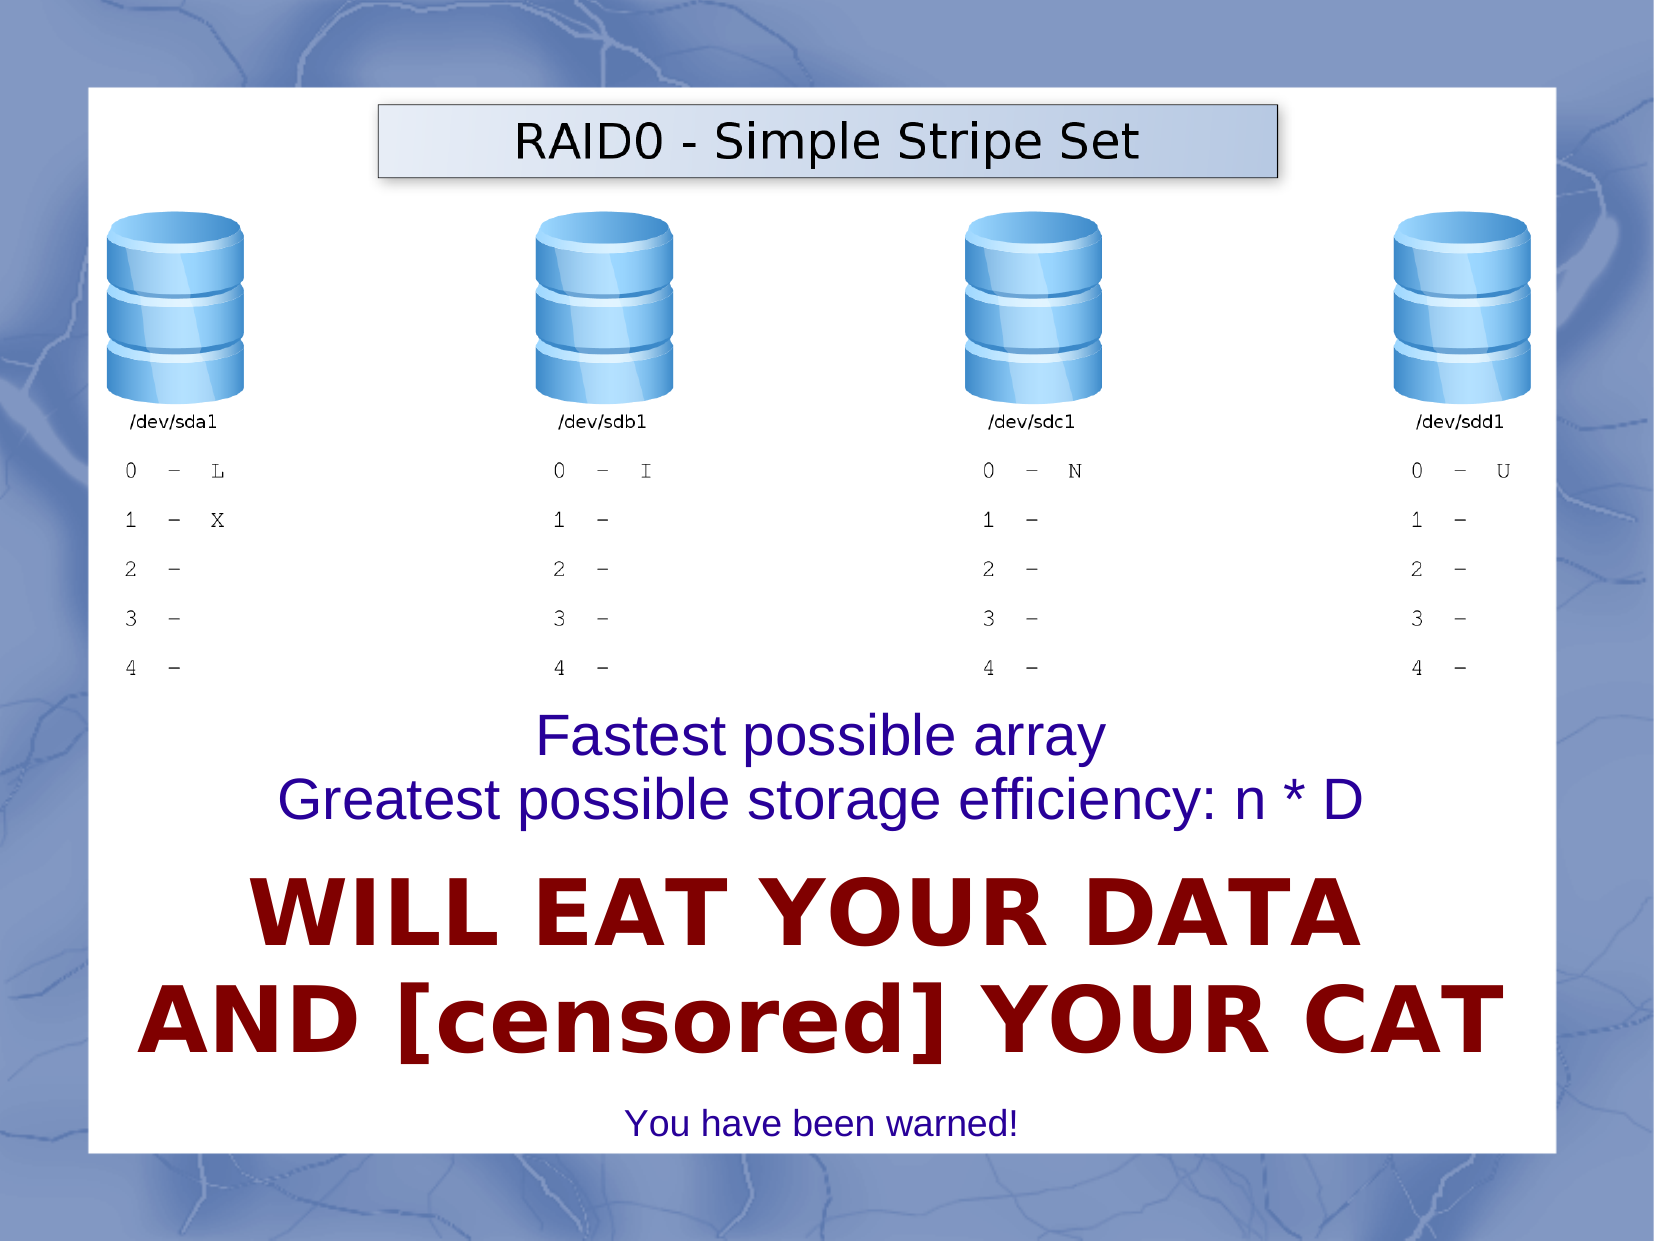

# Fastest possible array Greatest possible storage efficiency: n * D WILL EAT YOUR DATA AND [censored] YOUR CAT You have been warned!